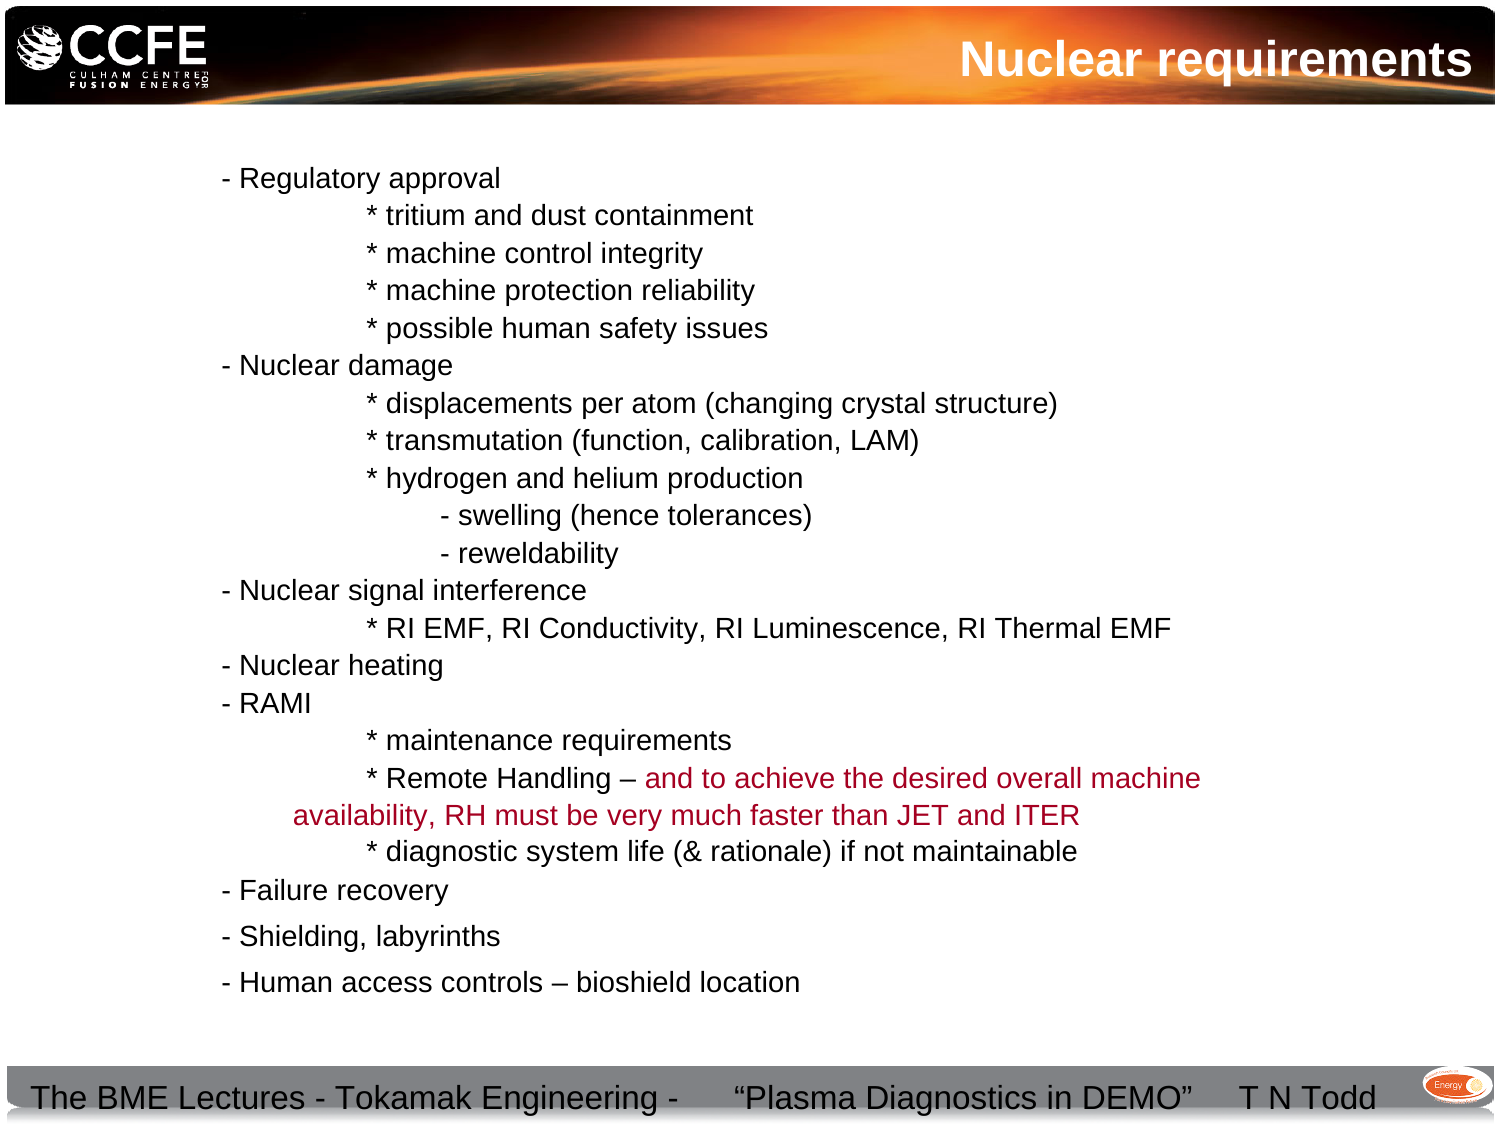

Nuclear requirements
- Regulatory approval
		* tritium and dust containment
		* machine control integrity
		* machine protection reliability
		* possible human safety issues
- Nuclear damage
		* displacements per atom (changing crystal structure)
		* transmutation (function, calibration, LAM)
		* hydrogen and helium production
			- swelling (hence tolerances)
			- reweldability
- Nuclear signal interference
		* RI EMF, RI Conductivity, RI Luminescence, RI Thermal EMF
- Nuclear heating
- RAMI
		* maintenance requirements
		* Remote Handling – and to achieve the desired overall machine 		availability, RH must be very much faster than JET and ITER
		* diagnostic system life (& rationale) if not maintainable
- Failure recovery
- Shielding, labyrinths
- Human access controls – bioshield location
 The Future of Nuclear Power: Fusion